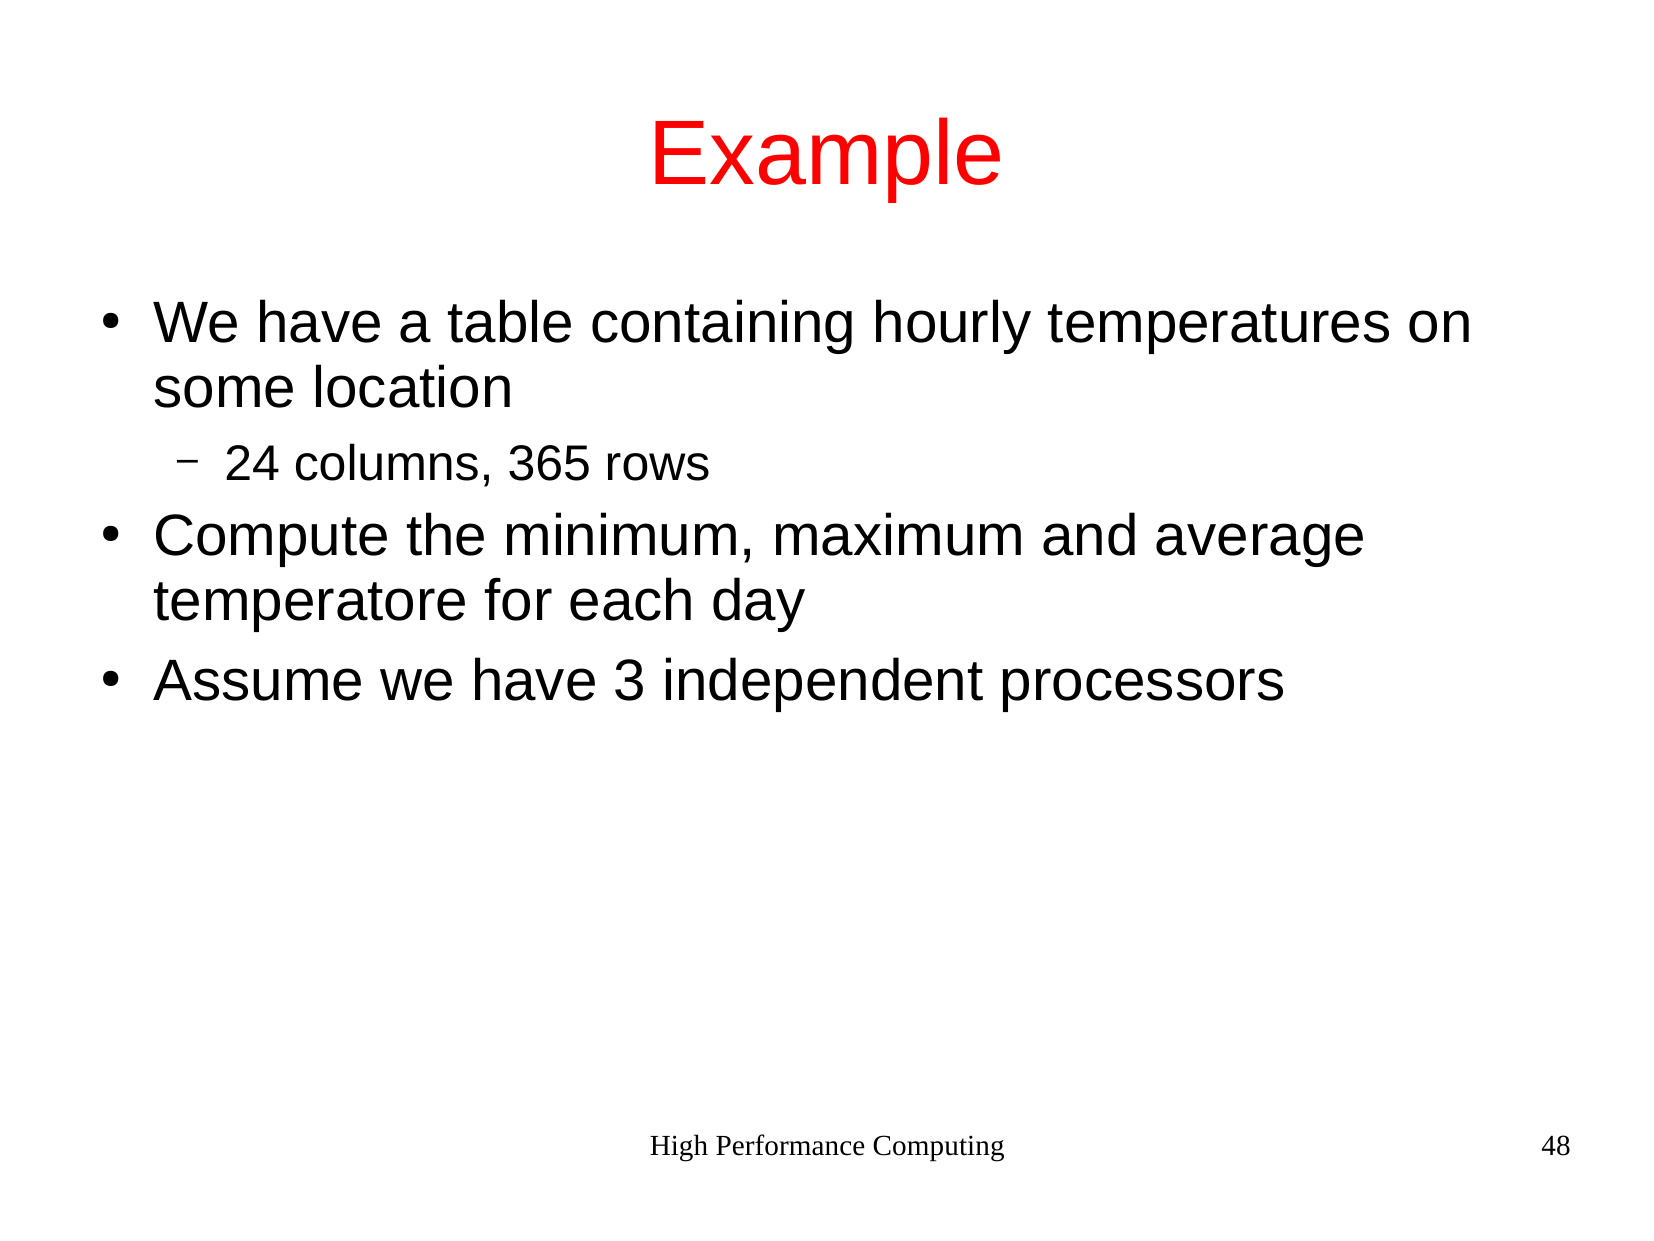

# Example
We have a table containing hourly temperatures on some location
24 columns, 365 rows
Compute the minimum, maximum and average temperatore for each day
Assume we have 3 independent processors
High Performance Computing
48